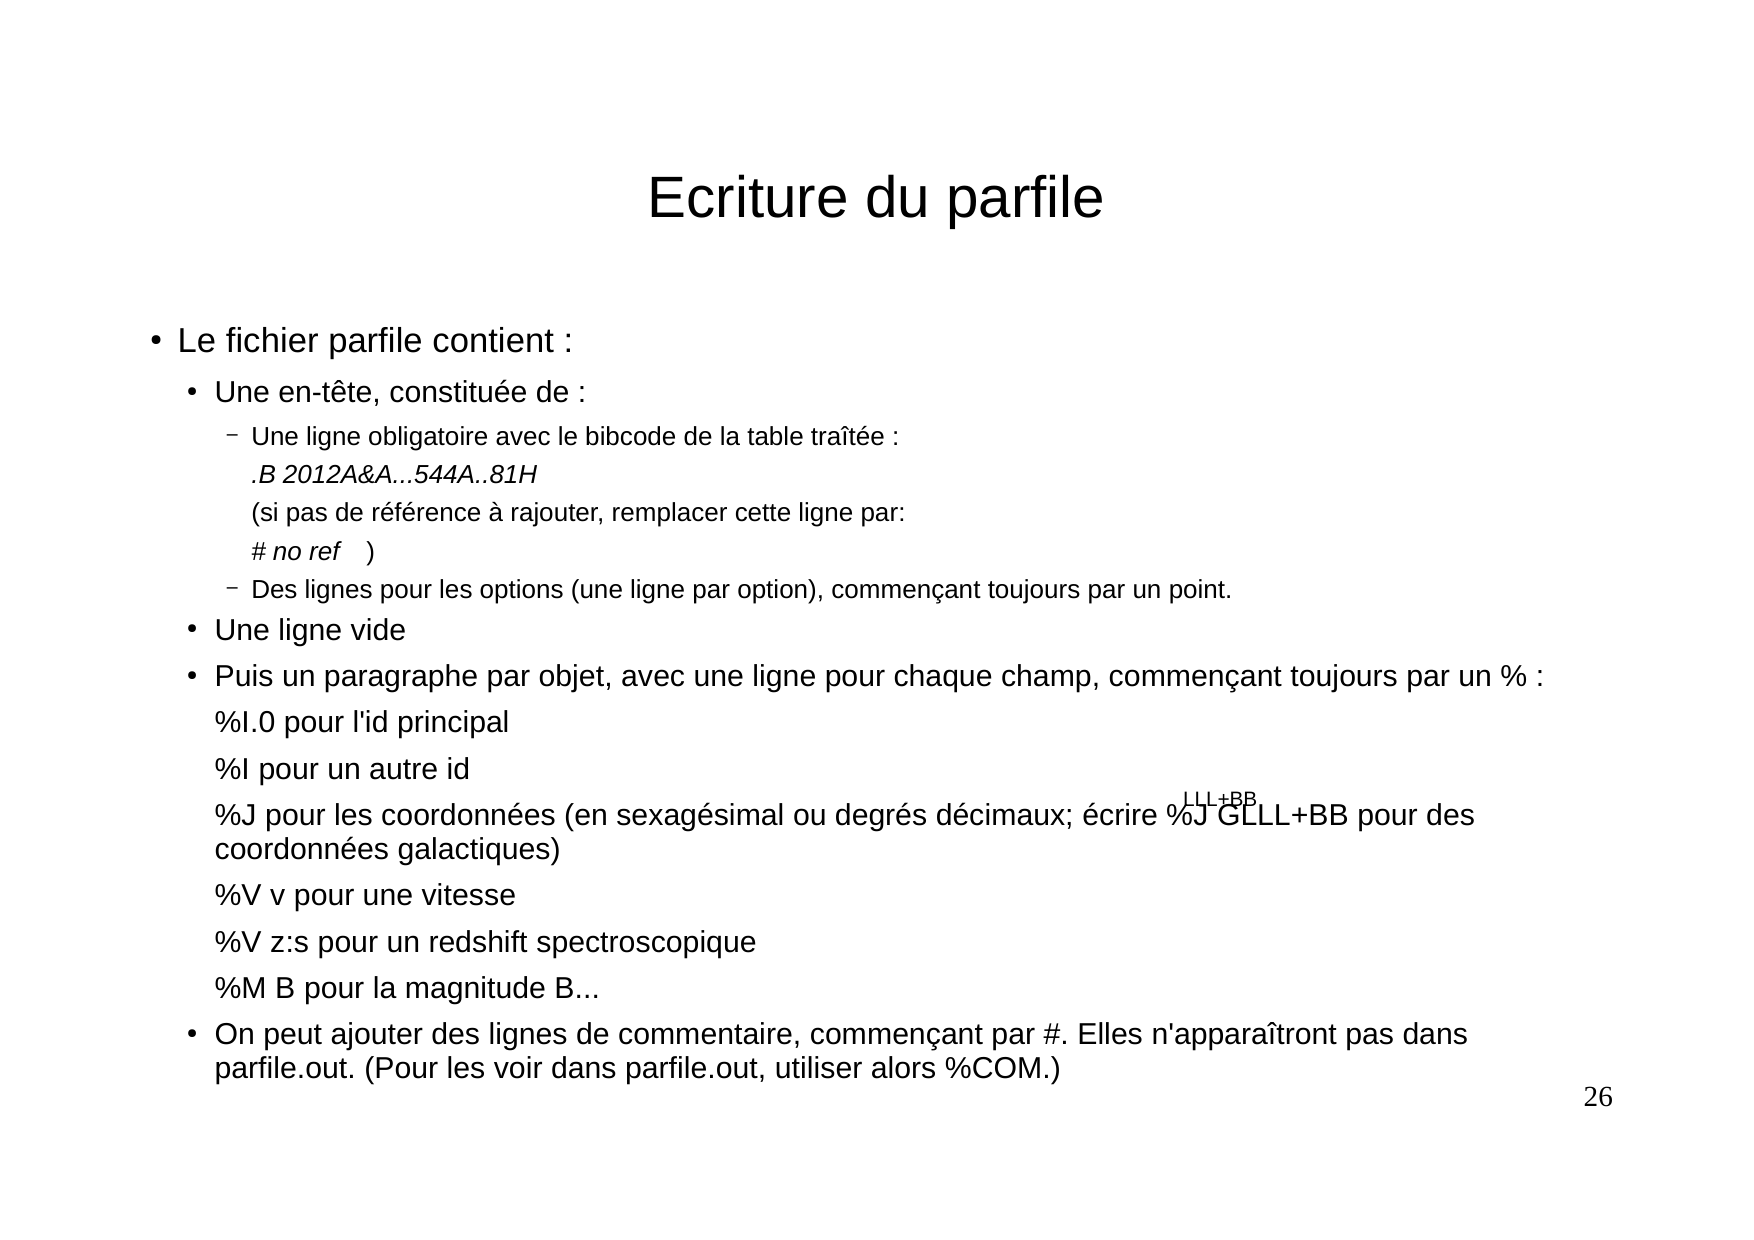

# Ecriture du parfile
Le fichier parfile contient :
Une en-tête, constituée de :
Une ligne obligatoire avec le bibcode de la table traîtée :
.B 2012A&A...544A..81H
(si pas de référence à rajouter, remplacer cette ligne par:
# no ref	)
Des lignes pour les options (une ligne par option), commençant toujours par un point.
Une ligne vide
Puis un paragraphe par objet, avec une ligne pour chaque champ, commençant toujours par un % :
%I.0 pour l'id principal
%I pour un autre id
%J pour les coordonnées (en sexagésimal ou degrés décimaux; écrire %J GLLL+BB pour des coordonnées galactiques)
%V v pour une vitesse
%V z:s pour un redshift spectroscopique
%M B pour la magnitude B...
On peut ajouter des lignes de commentaire, commençant par #. Elles n'apparaîtront pas dans parfile.out. (Pour les voir dans parfile.out, utiliser alors %COM.)
LLL+BB
26